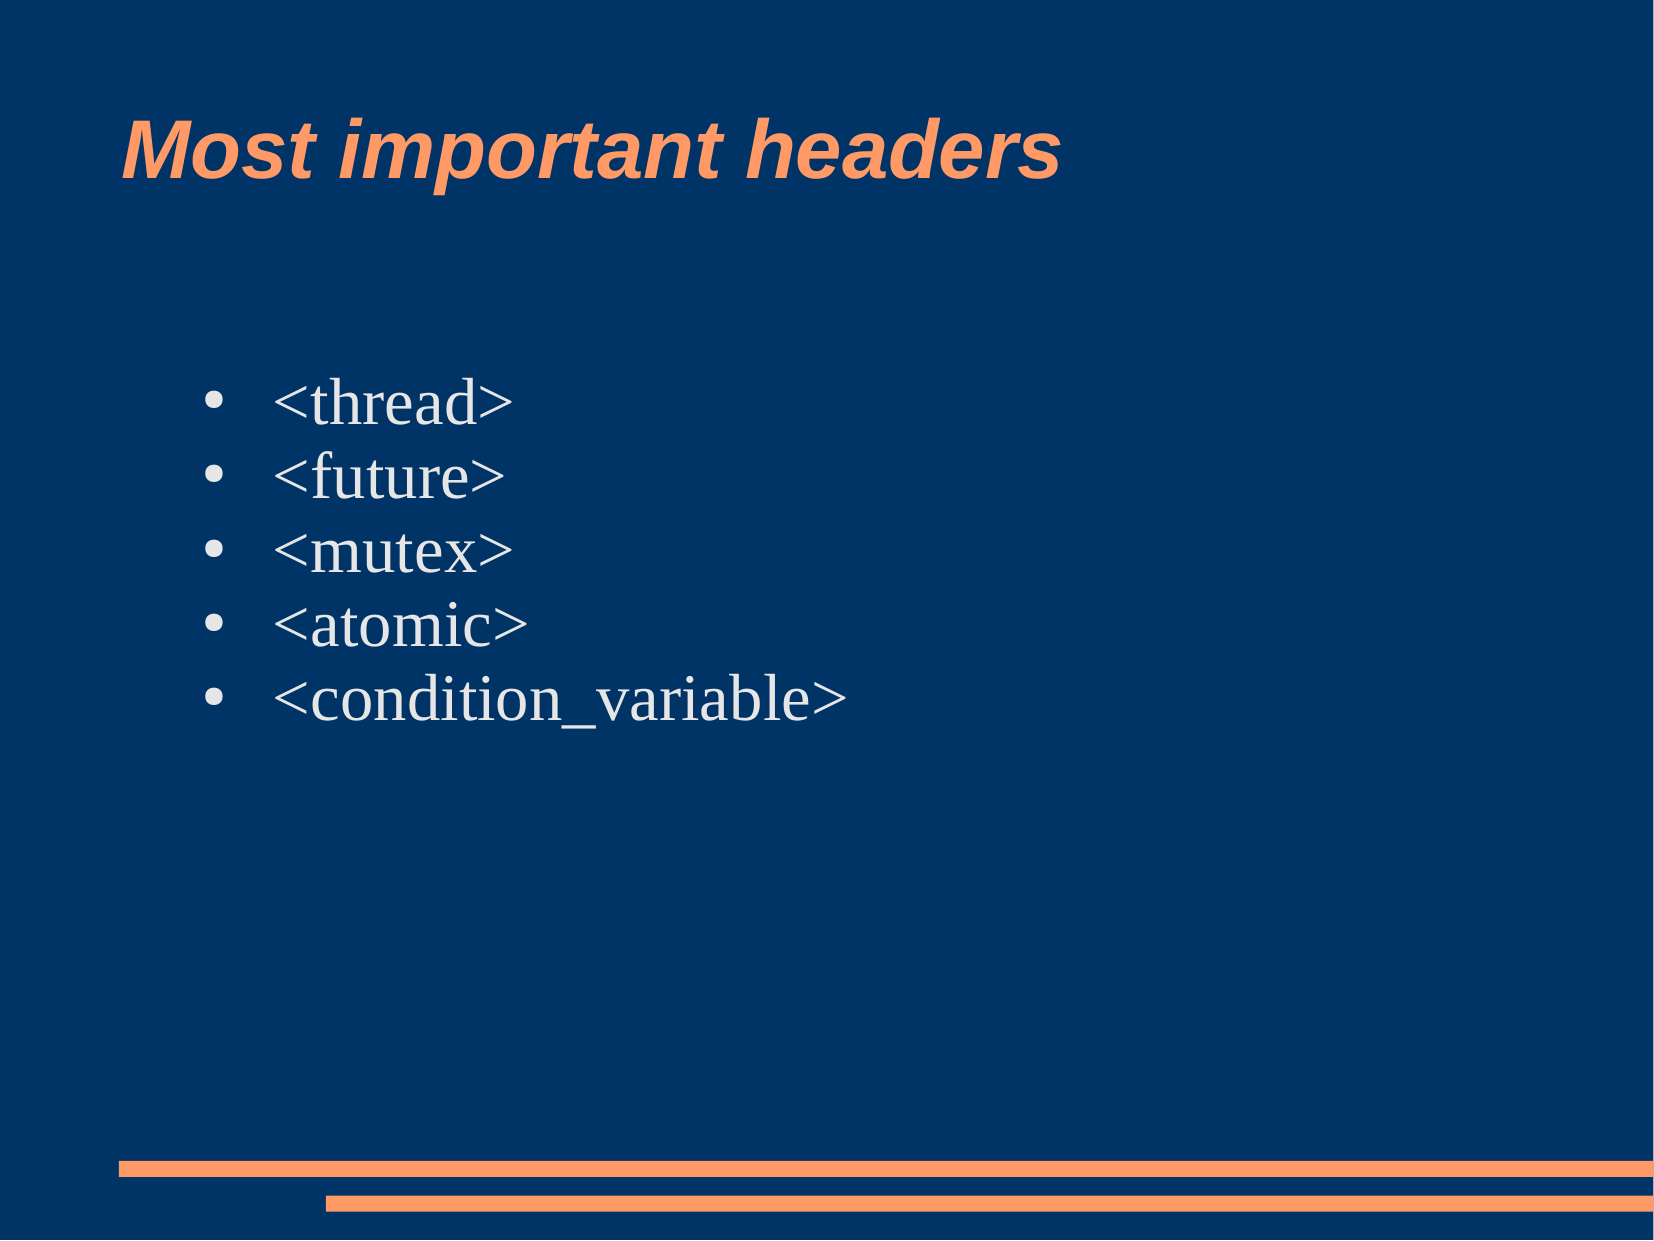

# Most important headers
<thread>
<future>
<mutex>
<atomic>
<condition_variable>